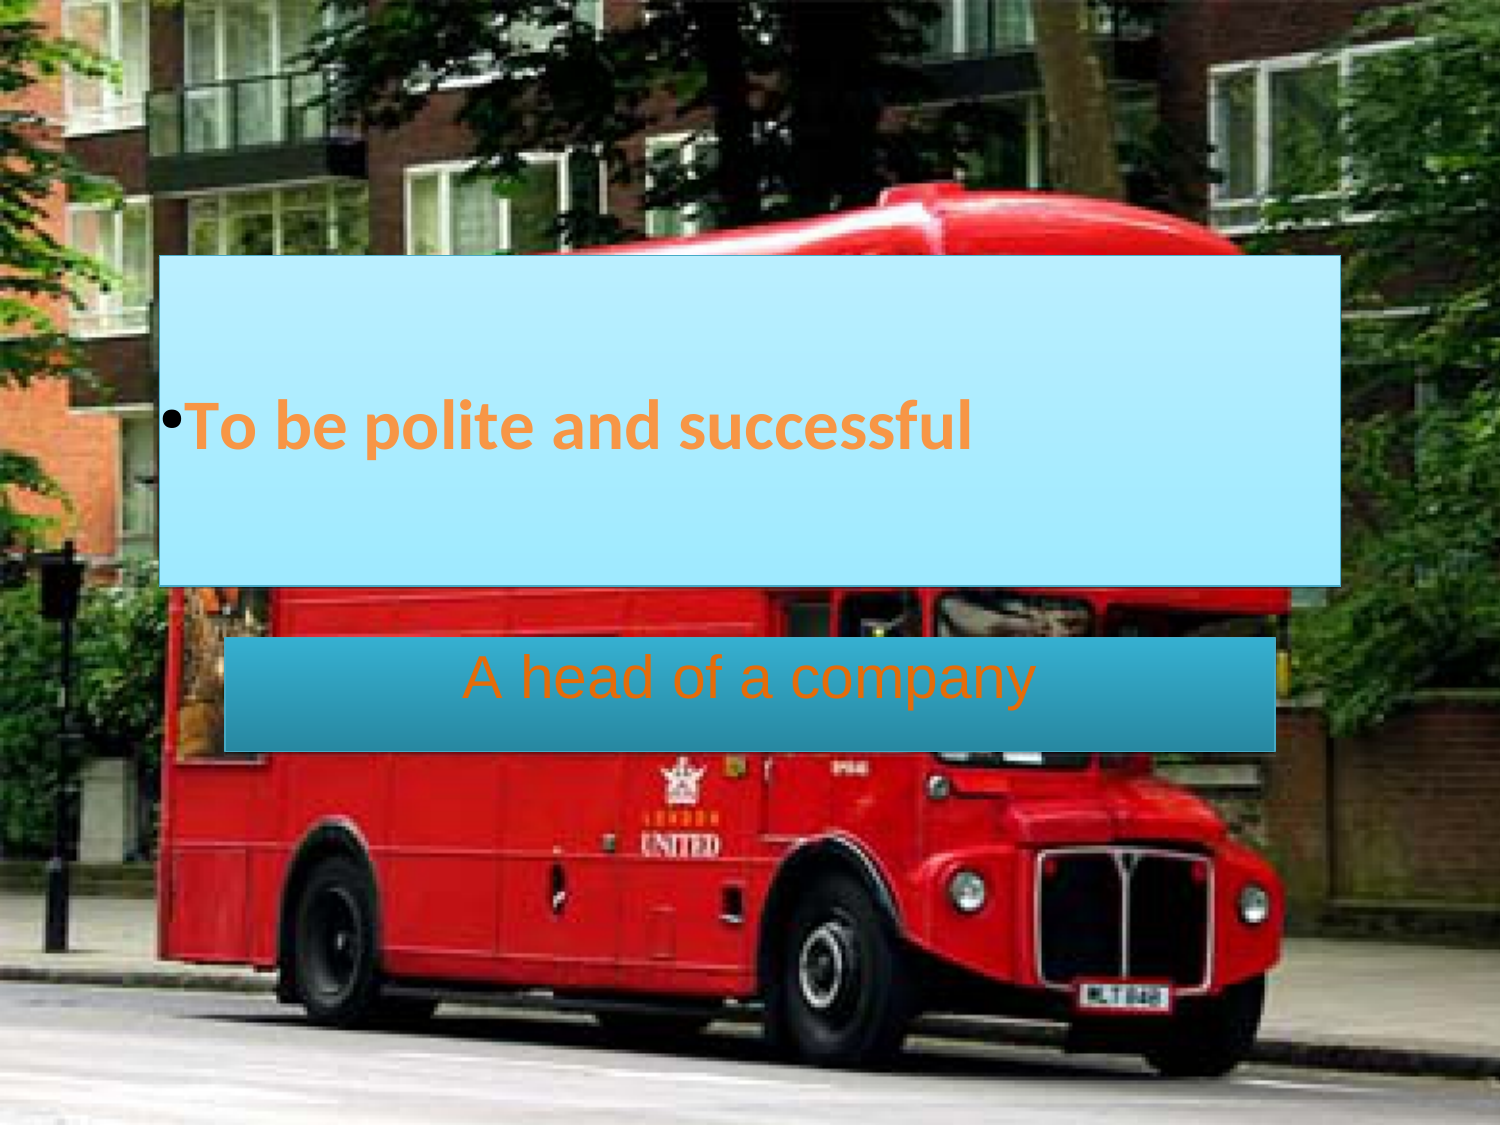

# To be polite and successful
A head of a company